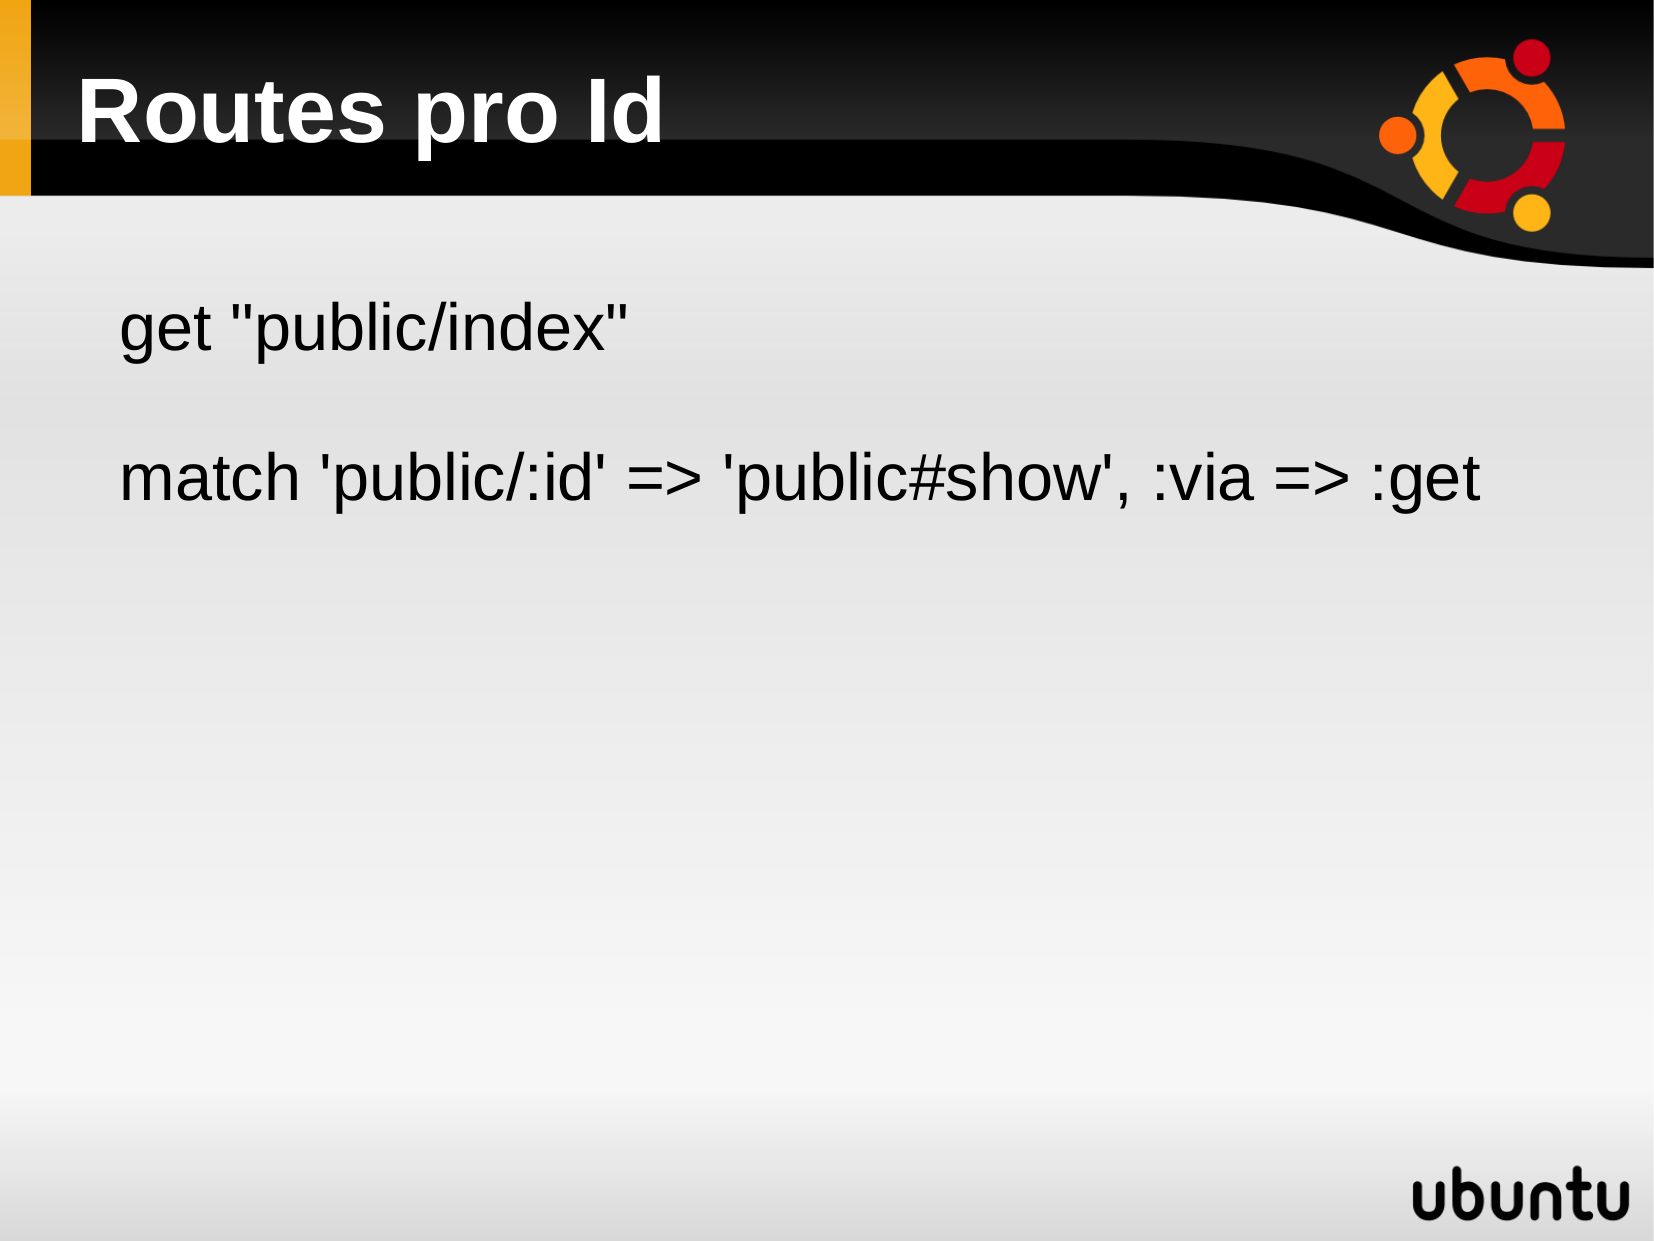

# Routes pro Id
 get "public/index"
 match 'public/:id' => 'public#show', :via => :get